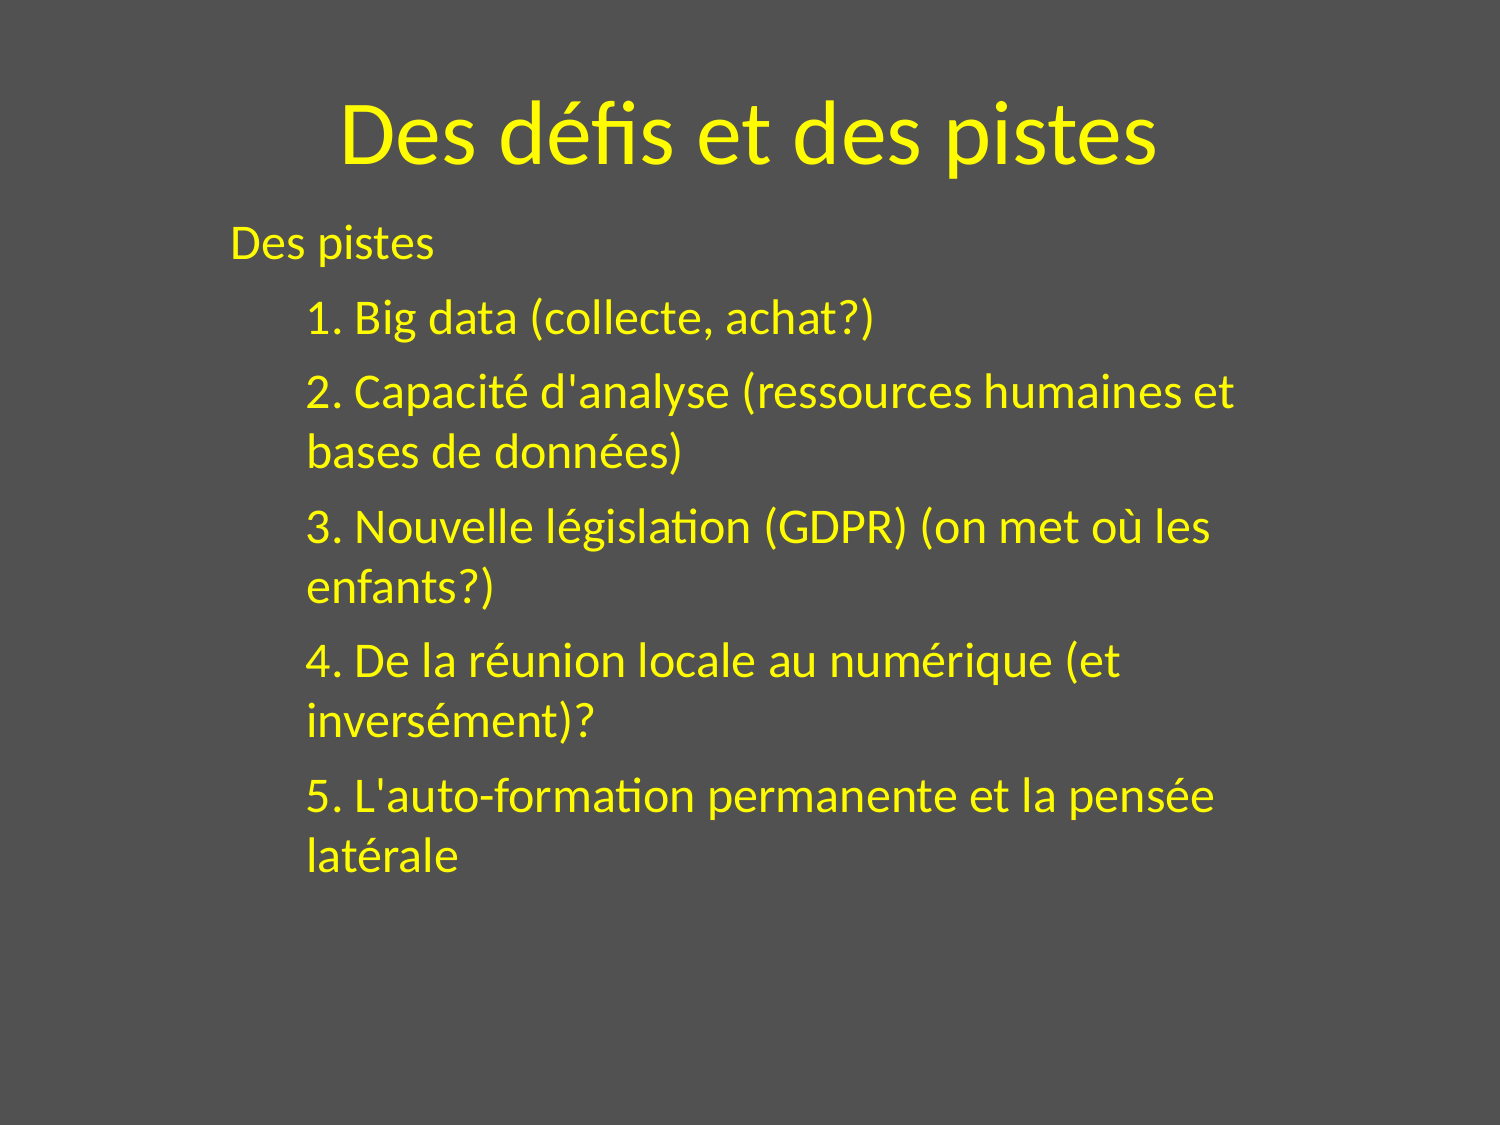

# Des défis et des pistes
Des pistes
1. Big data (collecte, achat?)
2. Capacité d'analyse (ressources humaines et bases de données)
3. Nouvelle législation (GDPR) (on met où les enfants?)
4. De la réunion locale au numérique (et inversément)?
5. L'auto-formation permanente et la pensée latérale